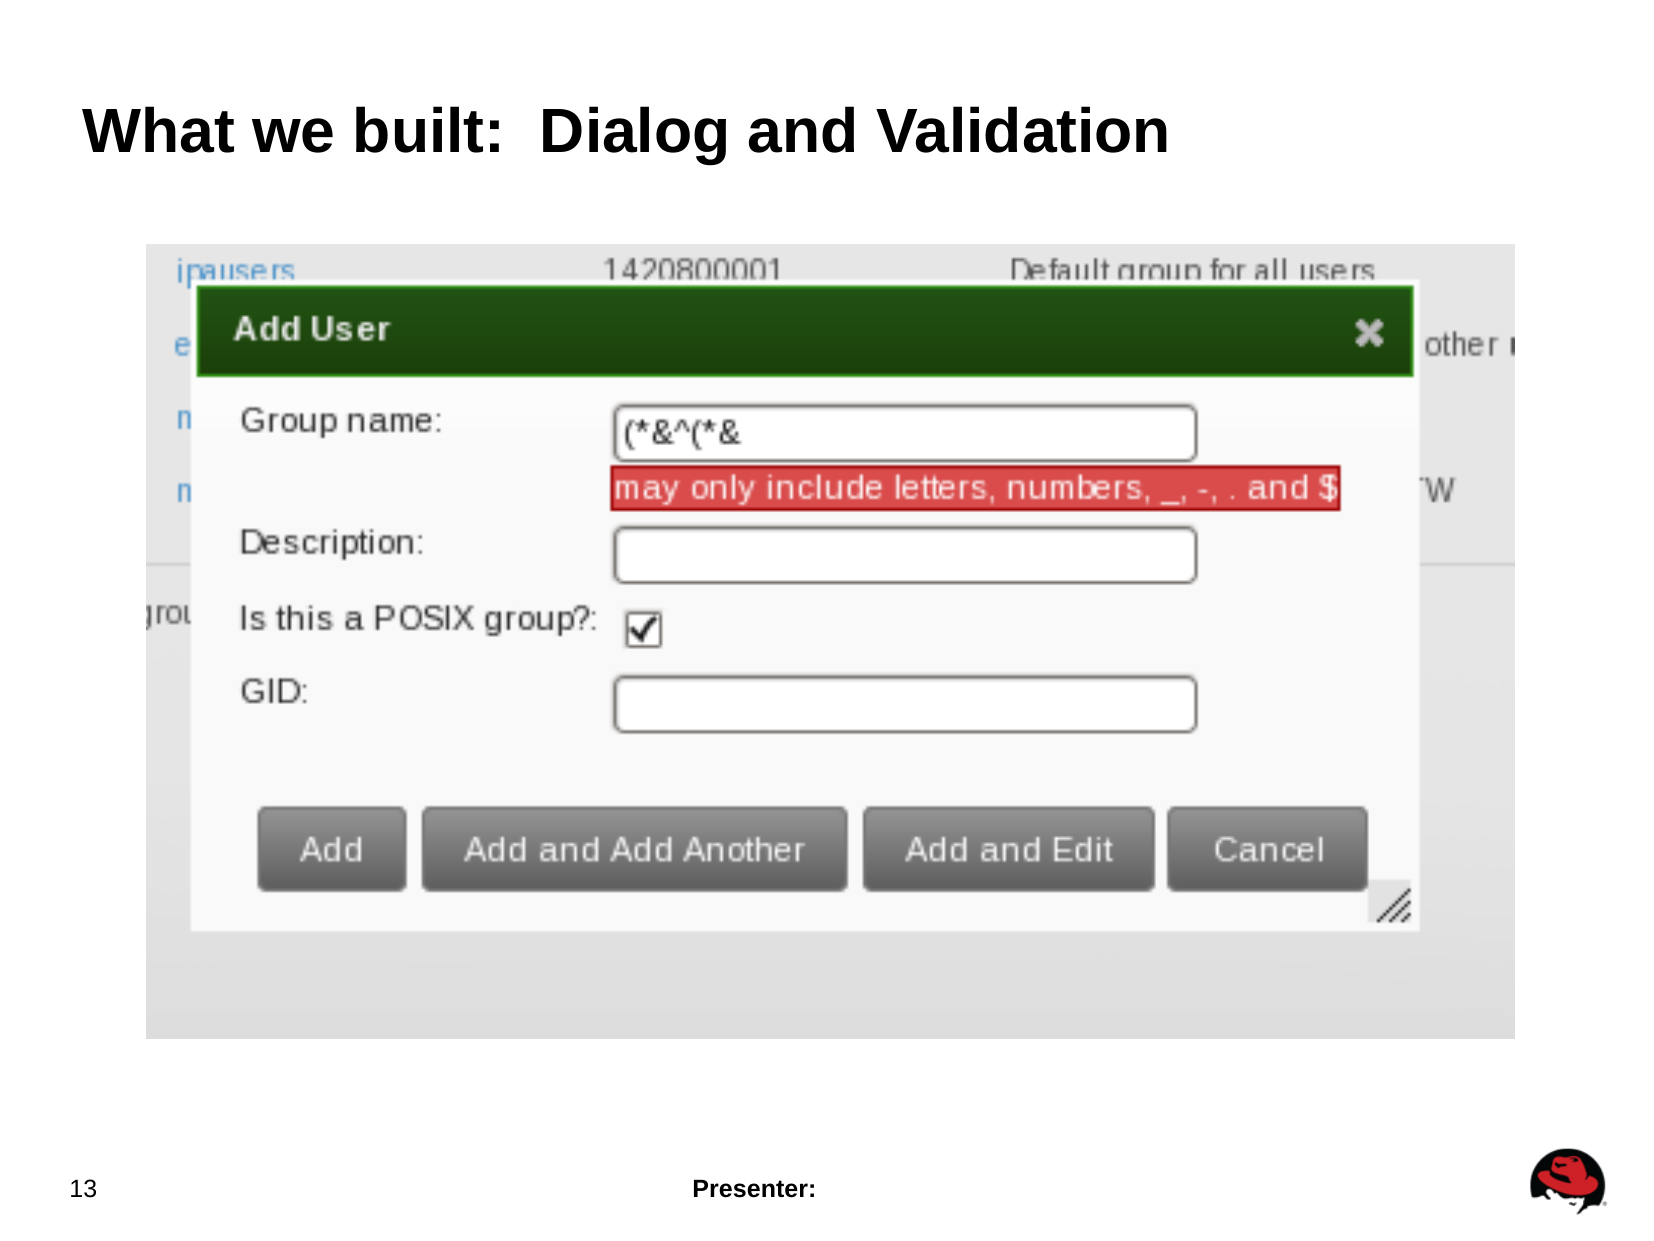

# What we built: Dialog and Validation